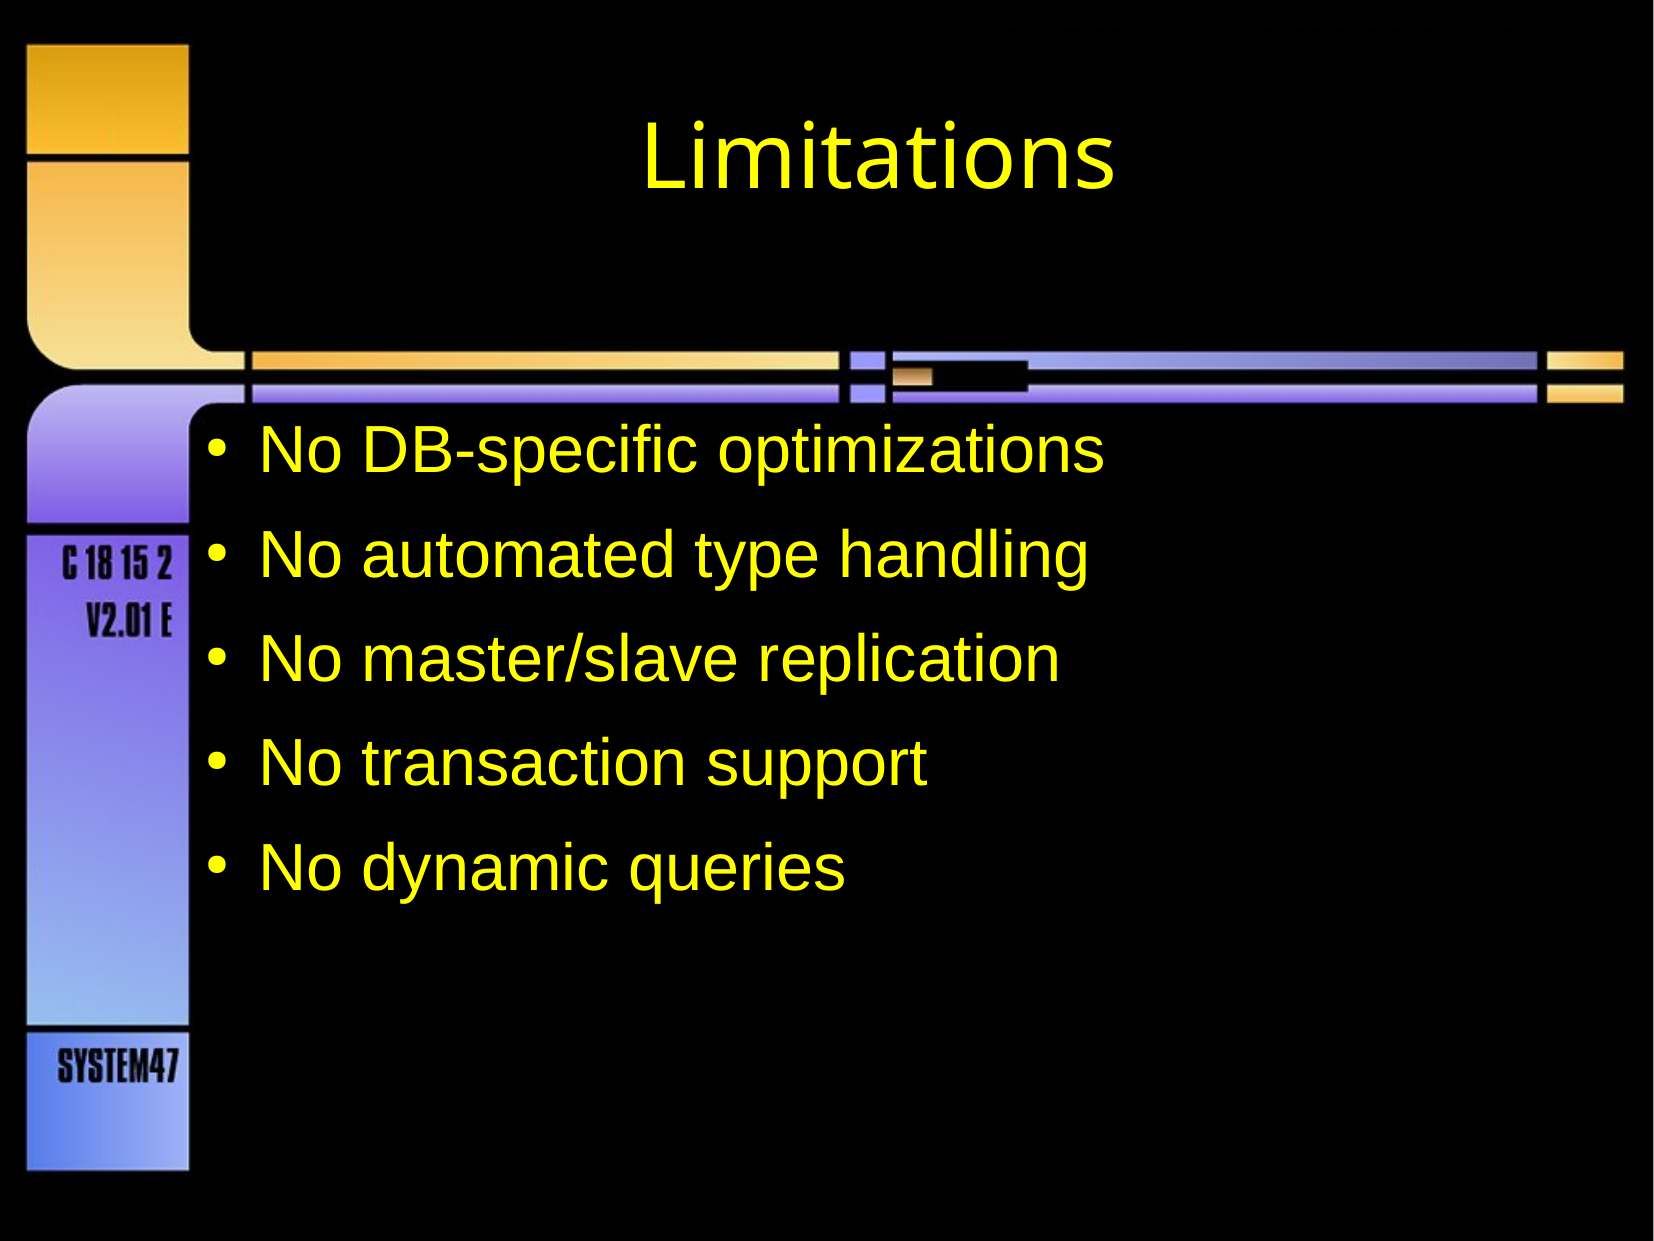

# Limitations
No DB-specific optimizations
No automated type handling
No master/slave replication
No transaction support
No dynamic queries